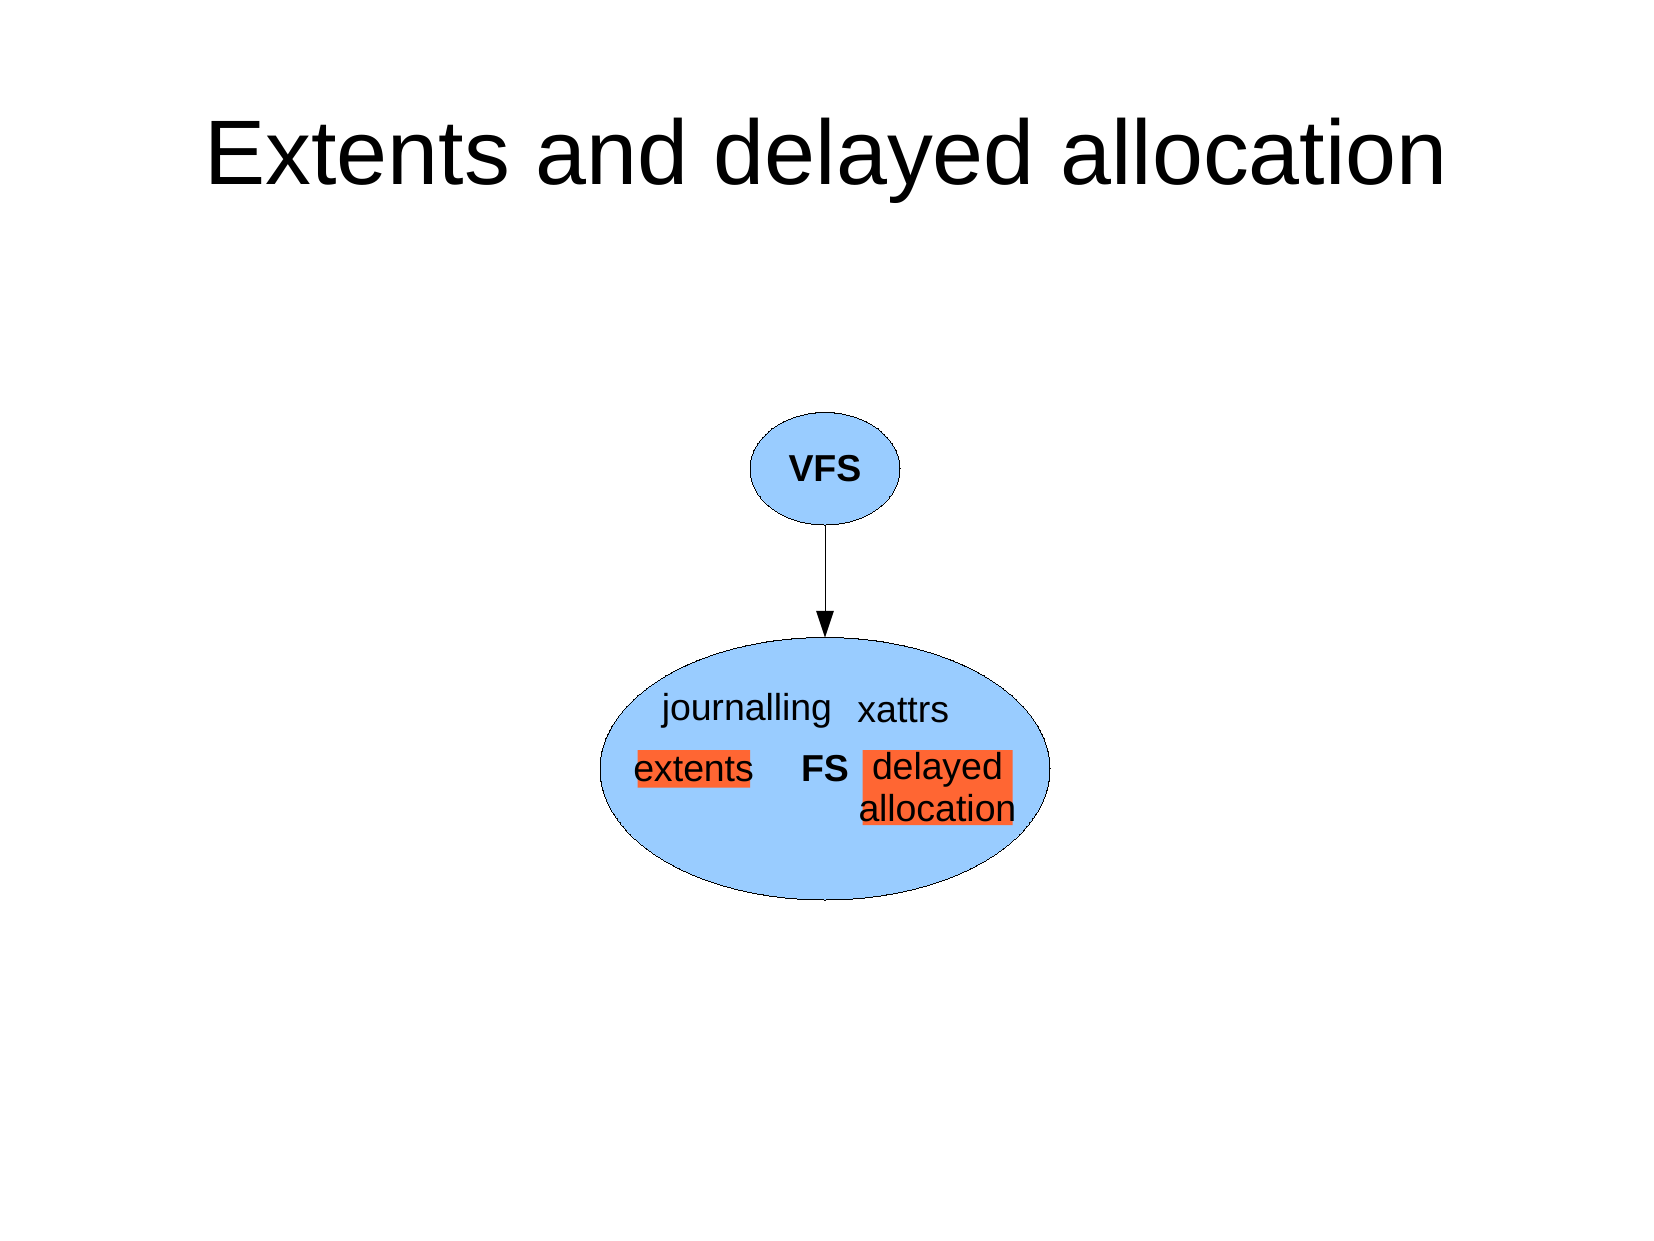

# Extents and delayed allocation
VFS
FS
journalling
xattrs
extents
delayed
allocation